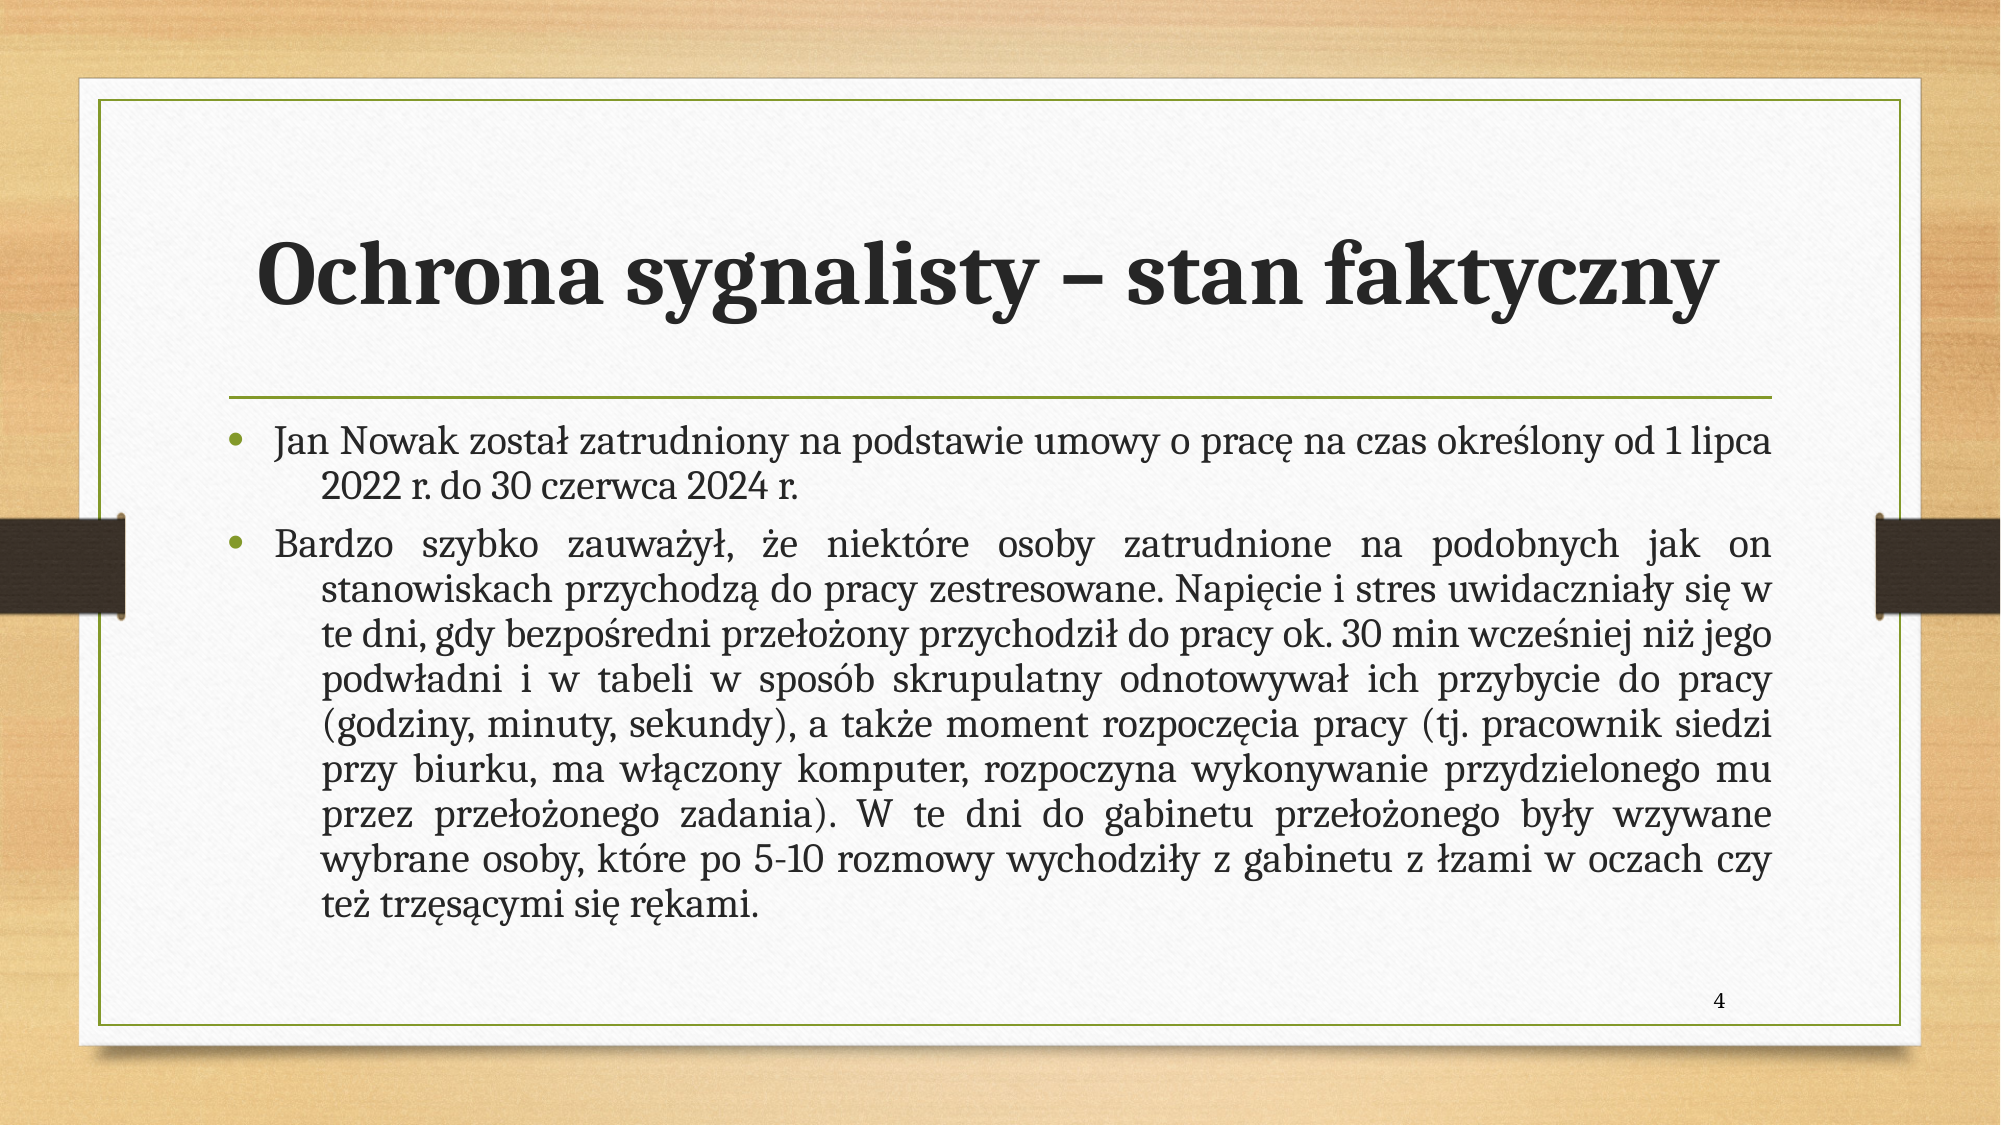

# Ochrona sygnalisty – stan faktyczny
Jan Nowak został zatrudniony na podstawie umowy o pracę na czas określony od 1 lipca 2022 r. do 30 czerwca 2024 r.
Bardzo szybko zauważył, że niektóre osoby zatrudnione na podobnych jak on stanowiskach przychodzą do pracy zestresowane. Napięcie i stres uwidaczniały się w te dni, gdy bezpośredni przełożony przychodził do pracy ok. 30 min wcześniej niż jego podwładni i w tabeli w sposób skrupulatny odnotowywał ich przybycie do pracy (godziny, minuty, sekundy), a także moment rozpoczęcia pracy (tj. pracownik siedzi przy biurku, ma włączony komputer, rozpoczyna wykonywanie przydzielonego mu przez przełożonego zadania). W te dni do gabinetu przełożonego były wzywane wybrane osoby, które po 5-10 rozmowy wychodziły z gabinetu z łzami w oczach czy też trzęsącymi się rękami.